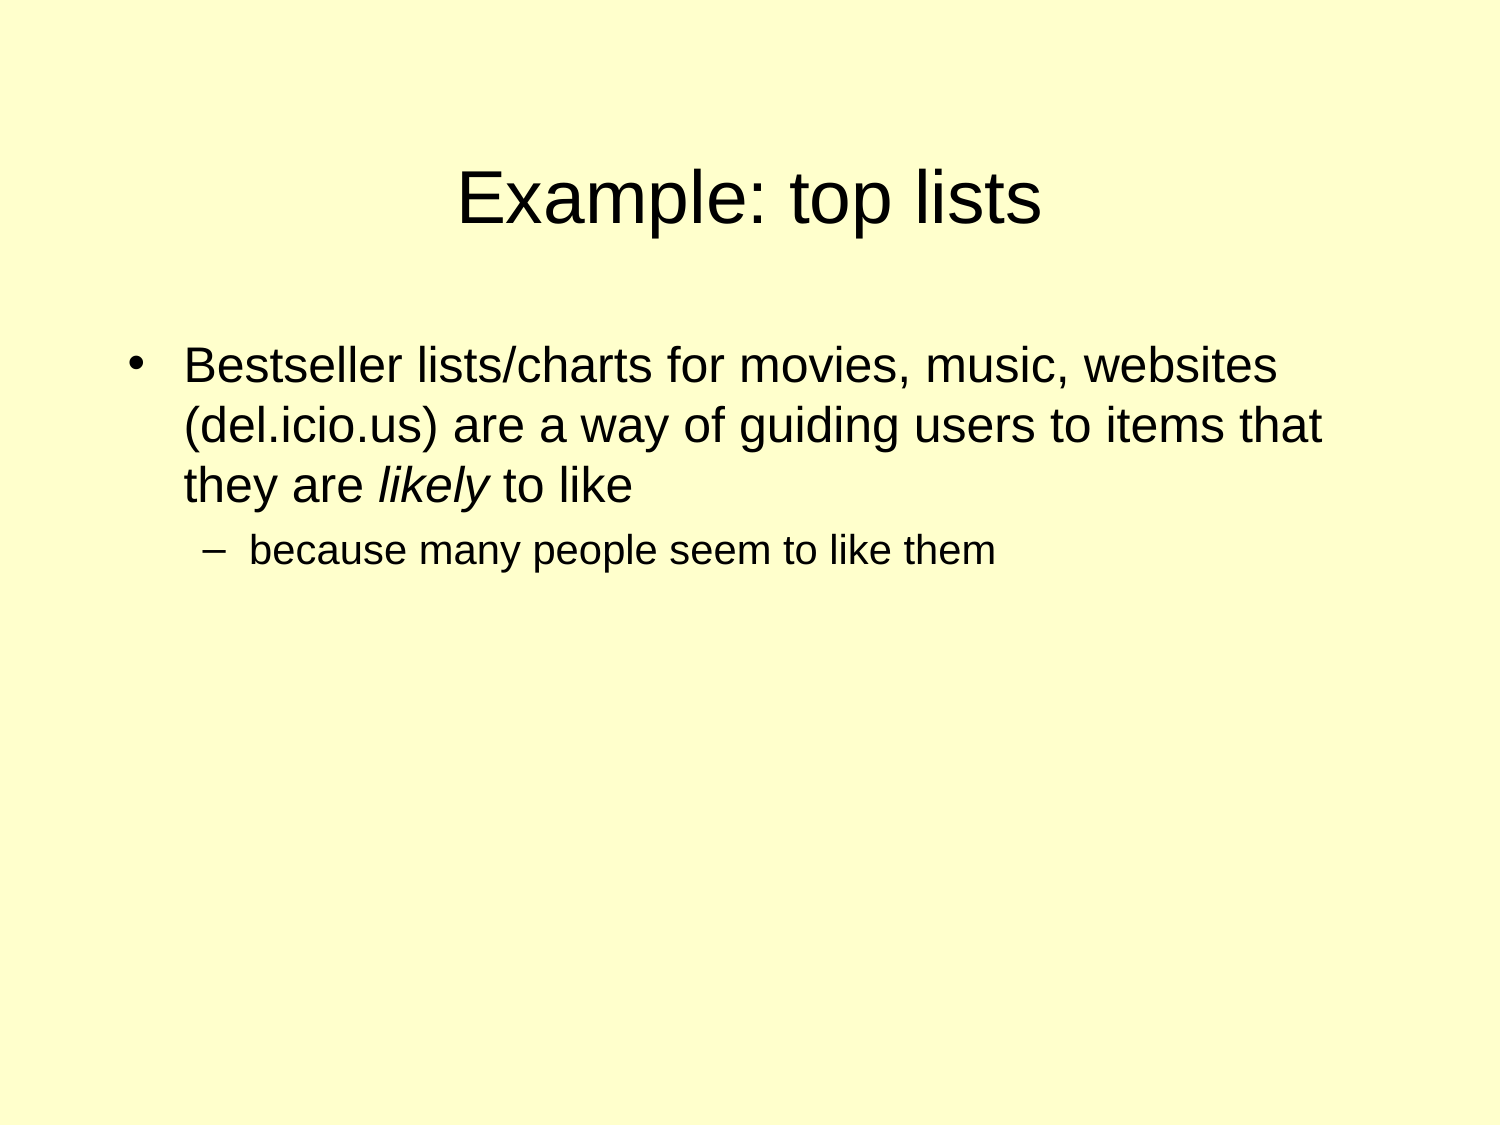

# Example: top lists
Bestseller lists/charts for movies, music, websites (del.icio.us) are a way of guiding users to items that they are likely to like
because many people seem to like them